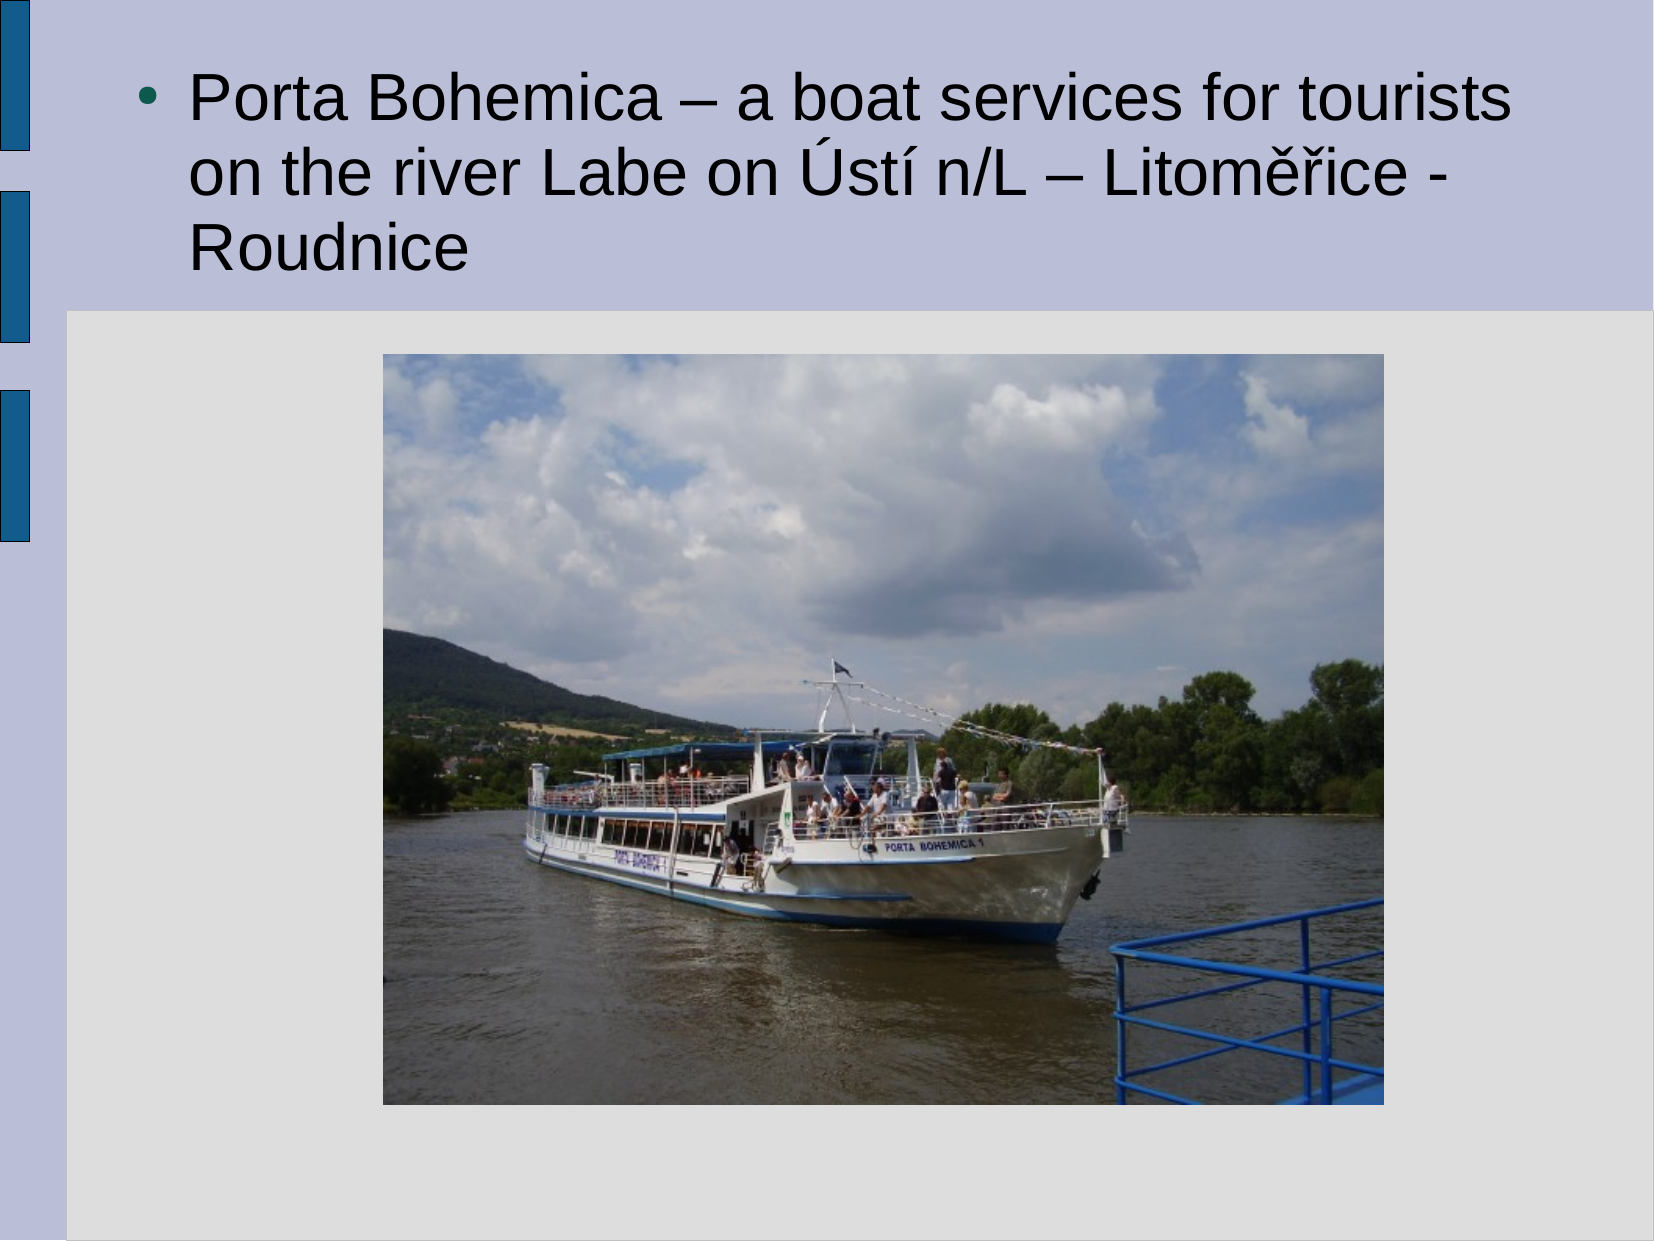

# Porta Bohemica – a boat services for tourists on the river Labe on Ústí n/L – Litoměřice - Roudnice